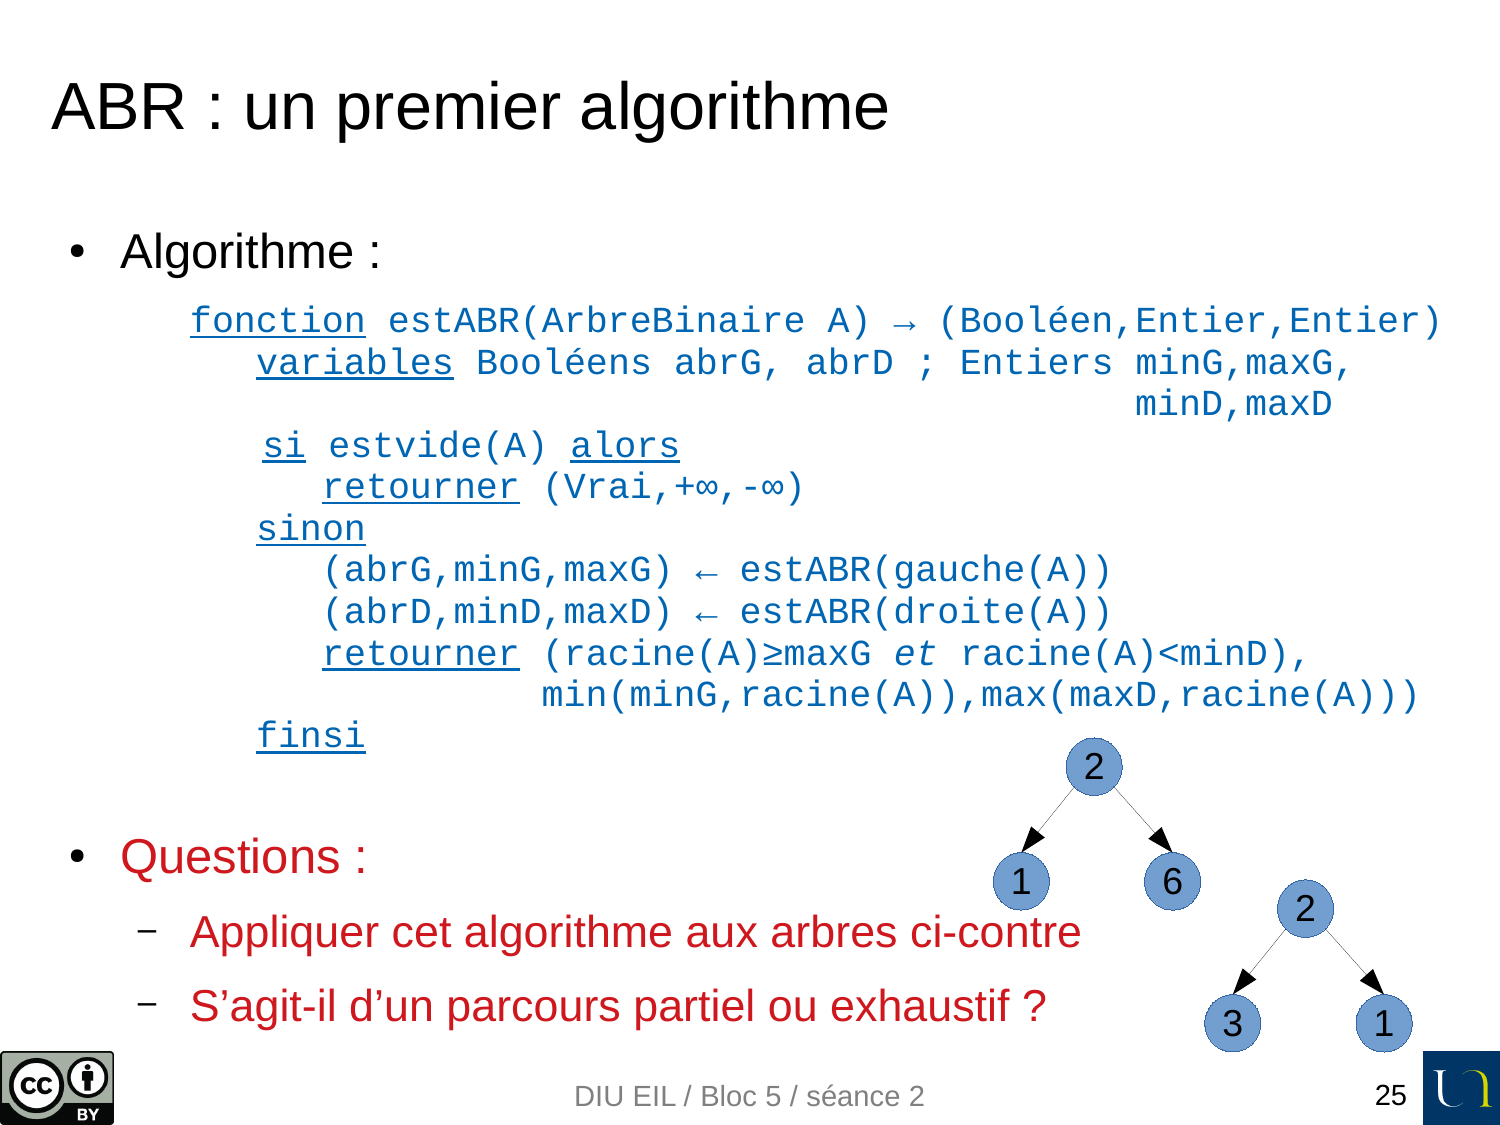

# ABR : un premier algorithme
Algorithme :
fonction estABR(ArbreBinaire A) → (Booléen,Entier,Entier)
 variables Booléens abrG, abrD ; Entiers minG,maxG,
 minD,maxD
	si estvide(A) alors
 retourner (Vrai,+∞,-∞)
 sinon
 (abrG,minG,maxG) ← estABR(gauche(A))
 (abrD,minD,maxD) ← estABR(droite(A))
 retourner (racine(A)≥maxG et racine(A)<minD),
 min(minG,racine(A)),max(maxD,racine(A)))
 finsi
Questions :
Appliquer cet algorithme aux arbres ci-contre
S’agit-il d’un parcours partiel ou exhaustif ?
2
1
6
2
3
1
25